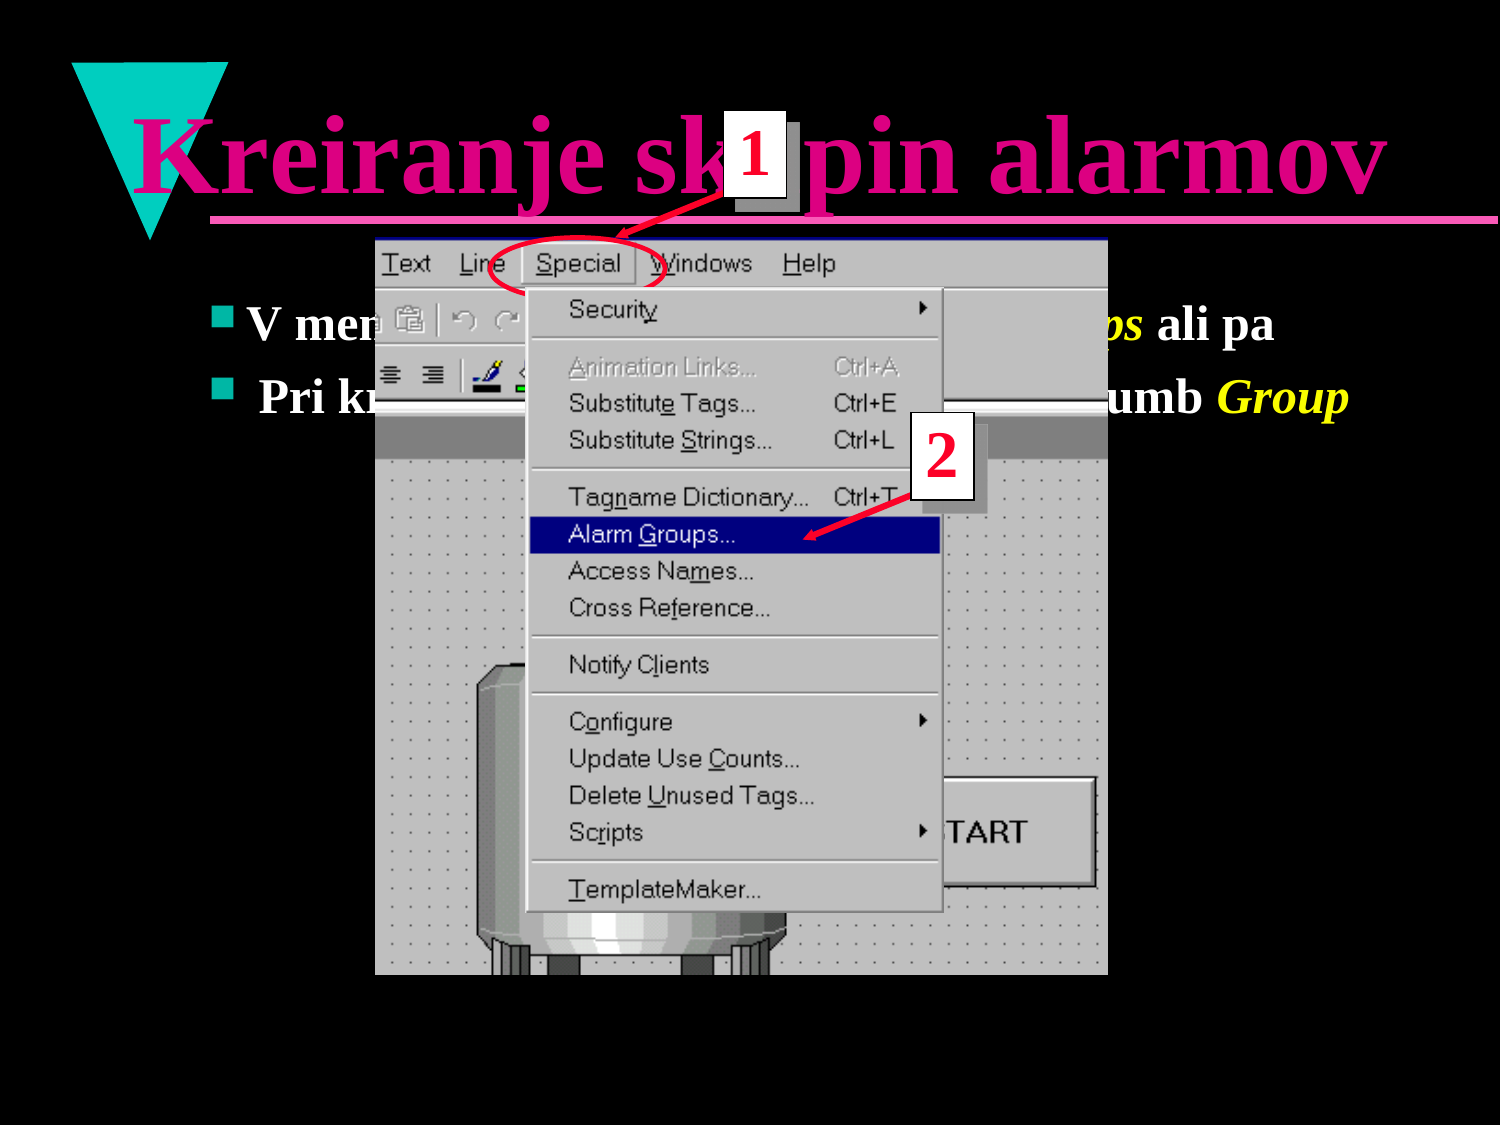

# Kreiranje skupin alarmov
1
V meniju izberemo: Special/Alarm Groups ali pa
 Pri kreiranju spremenljivke izberemo gumb Group
2
RVP2
Alarmi in Dogodki
9